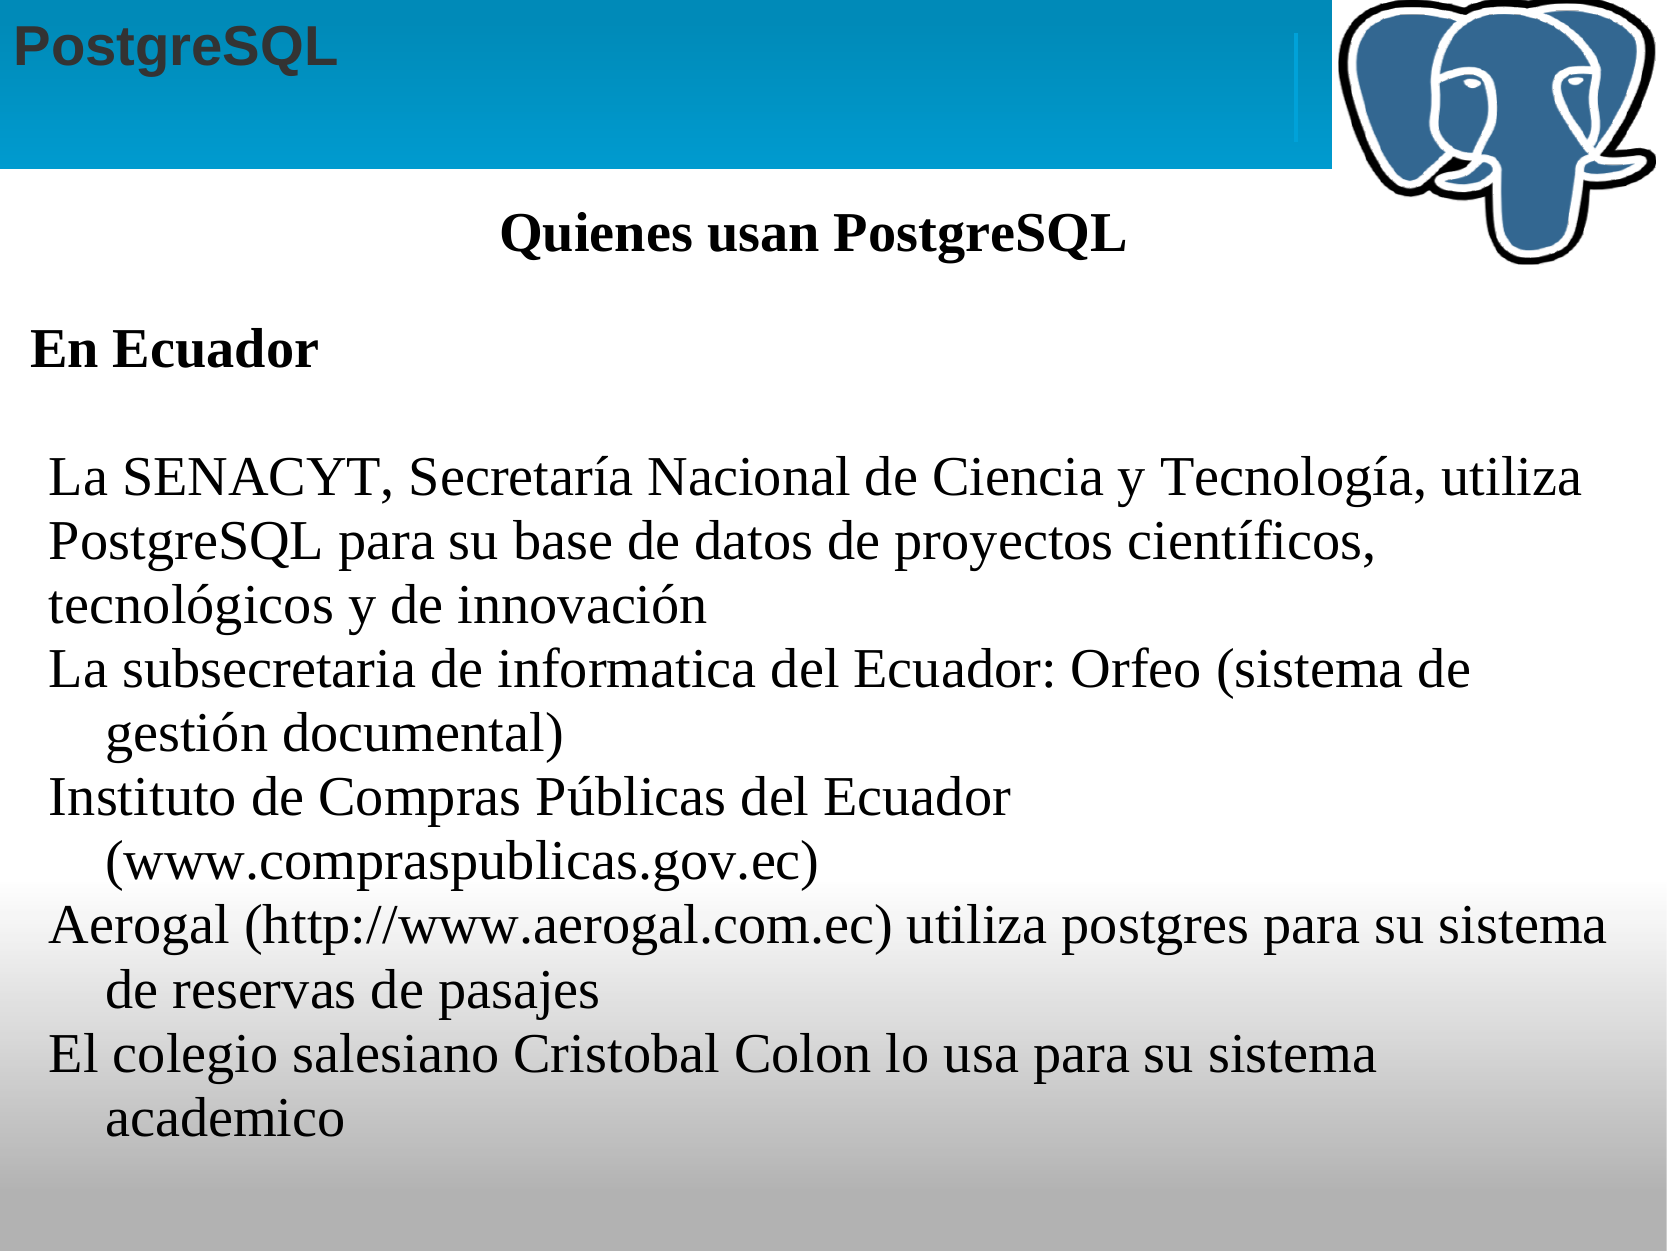

PostgreSQL
Quienes usan PostgreSQL
En Ecuador
La SENACYT, Secretaría Nacional de Ciencia y Tecnología, utiliza
PostgreSQL para su base de datos de proyectos científicos,
tecnológicos y de innovación
La subsecretaria de informatica del Ecuador: Orfeo (sistema de gestión documental)
Instituto de Compras Públicas del Ecuador (www.compraspublicas.gov.ec)
Aerogal (http://www.aerogal.com.ec) utiliza postgres para su sistema de reservas de pasajes
El colegio salesiano Cristobal Colon lo usa para su sistema academico